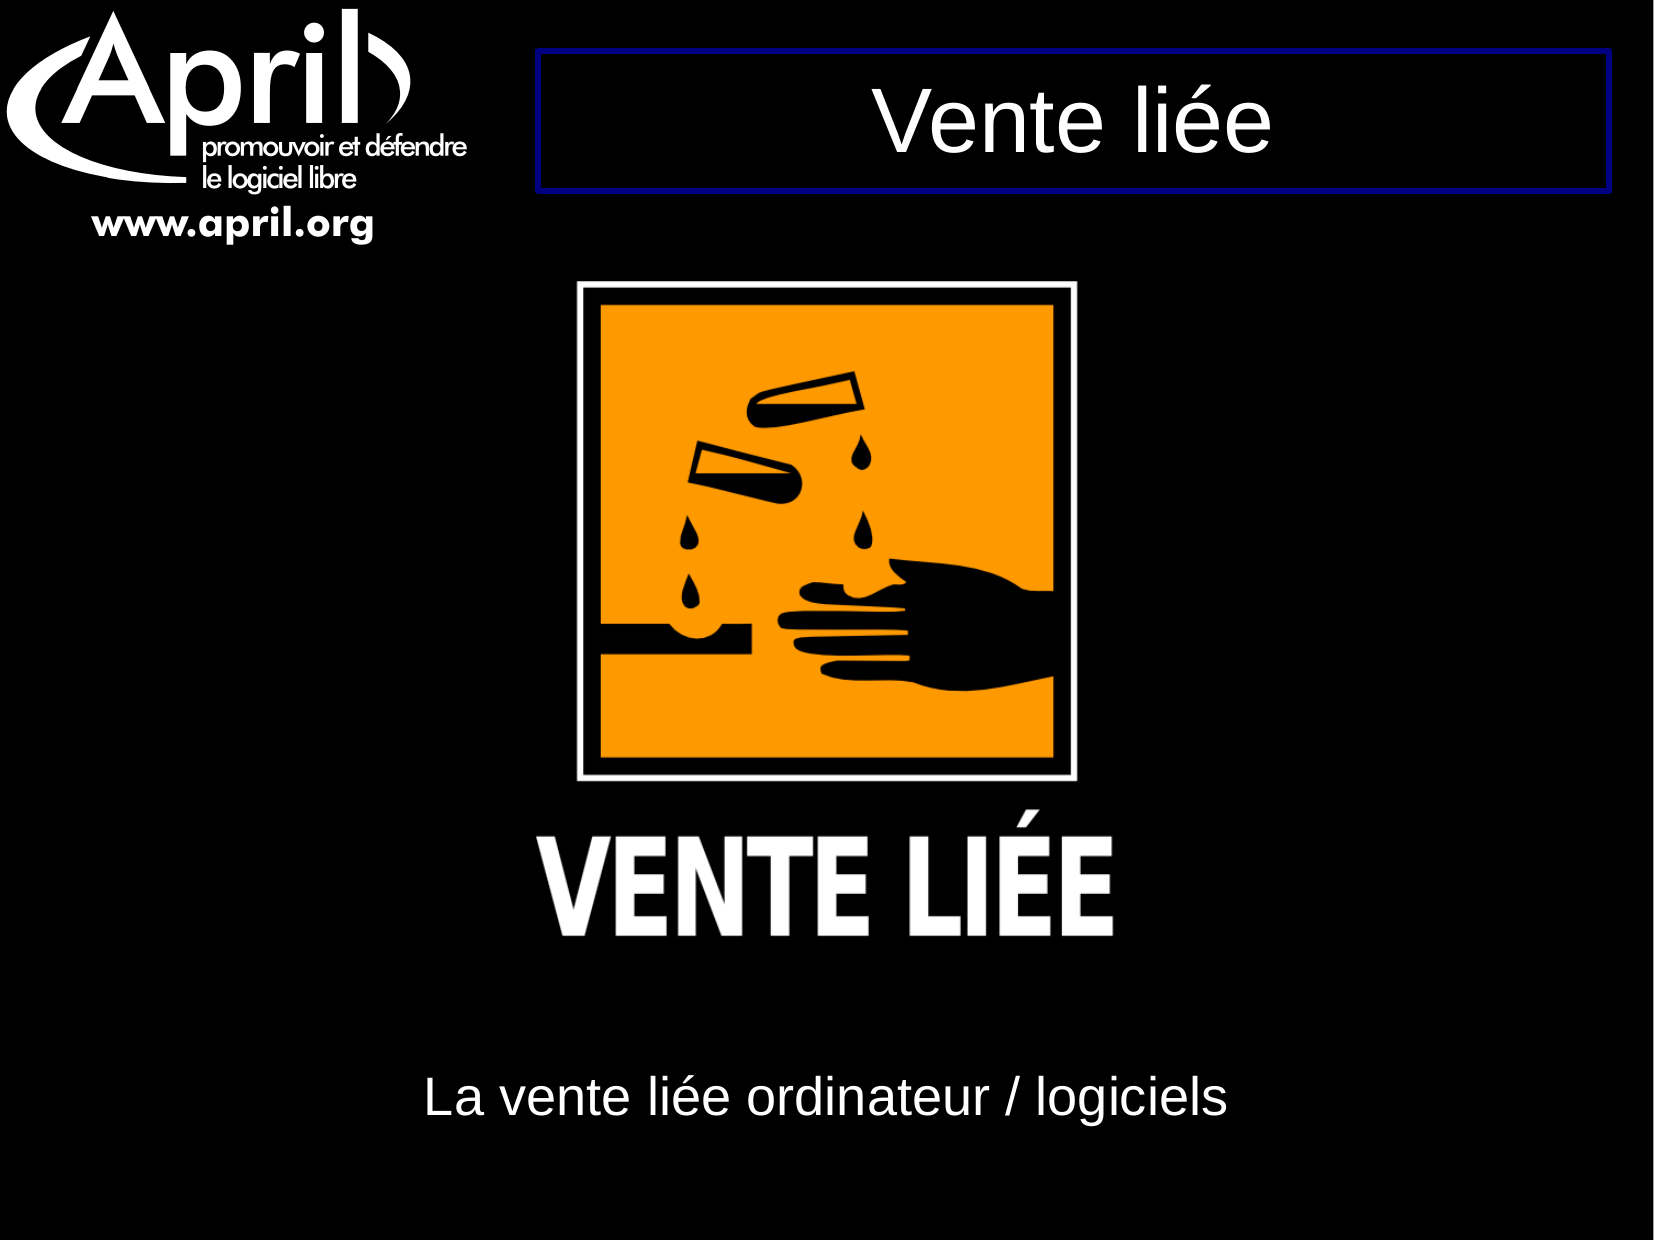

# Vente liée
La vente liée ordinateur / logiciels